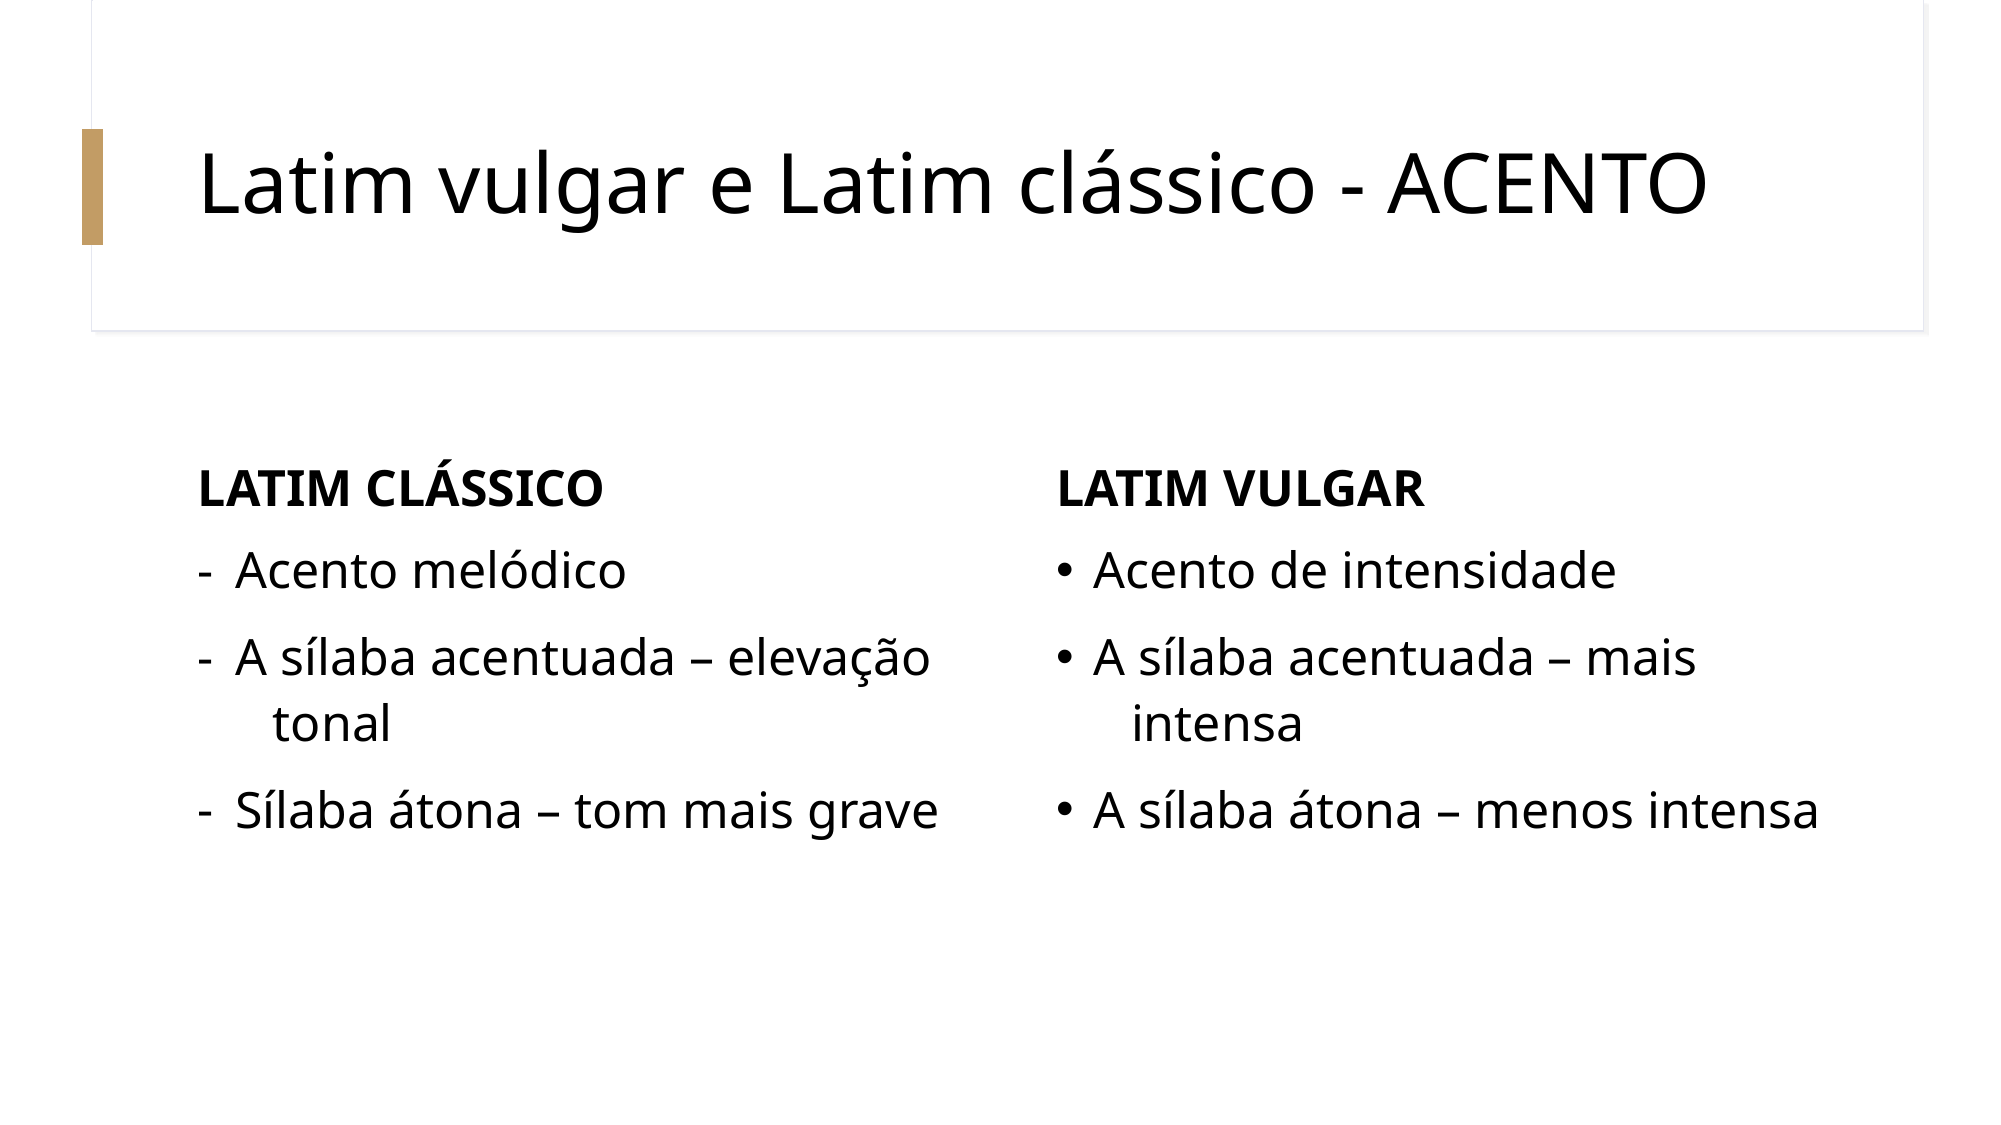

# Latim vulgar e Latim clássico - ACENTO
LATIM CLÁSSICO
LATIM VULGAR
Acento melódico
A sílaba acentuada – elevação tonal
Sílaba átona – tom mais grave
Acento de intensidade
A sílaba acentuada – mais intensa
A sílaba átona – menos intensa